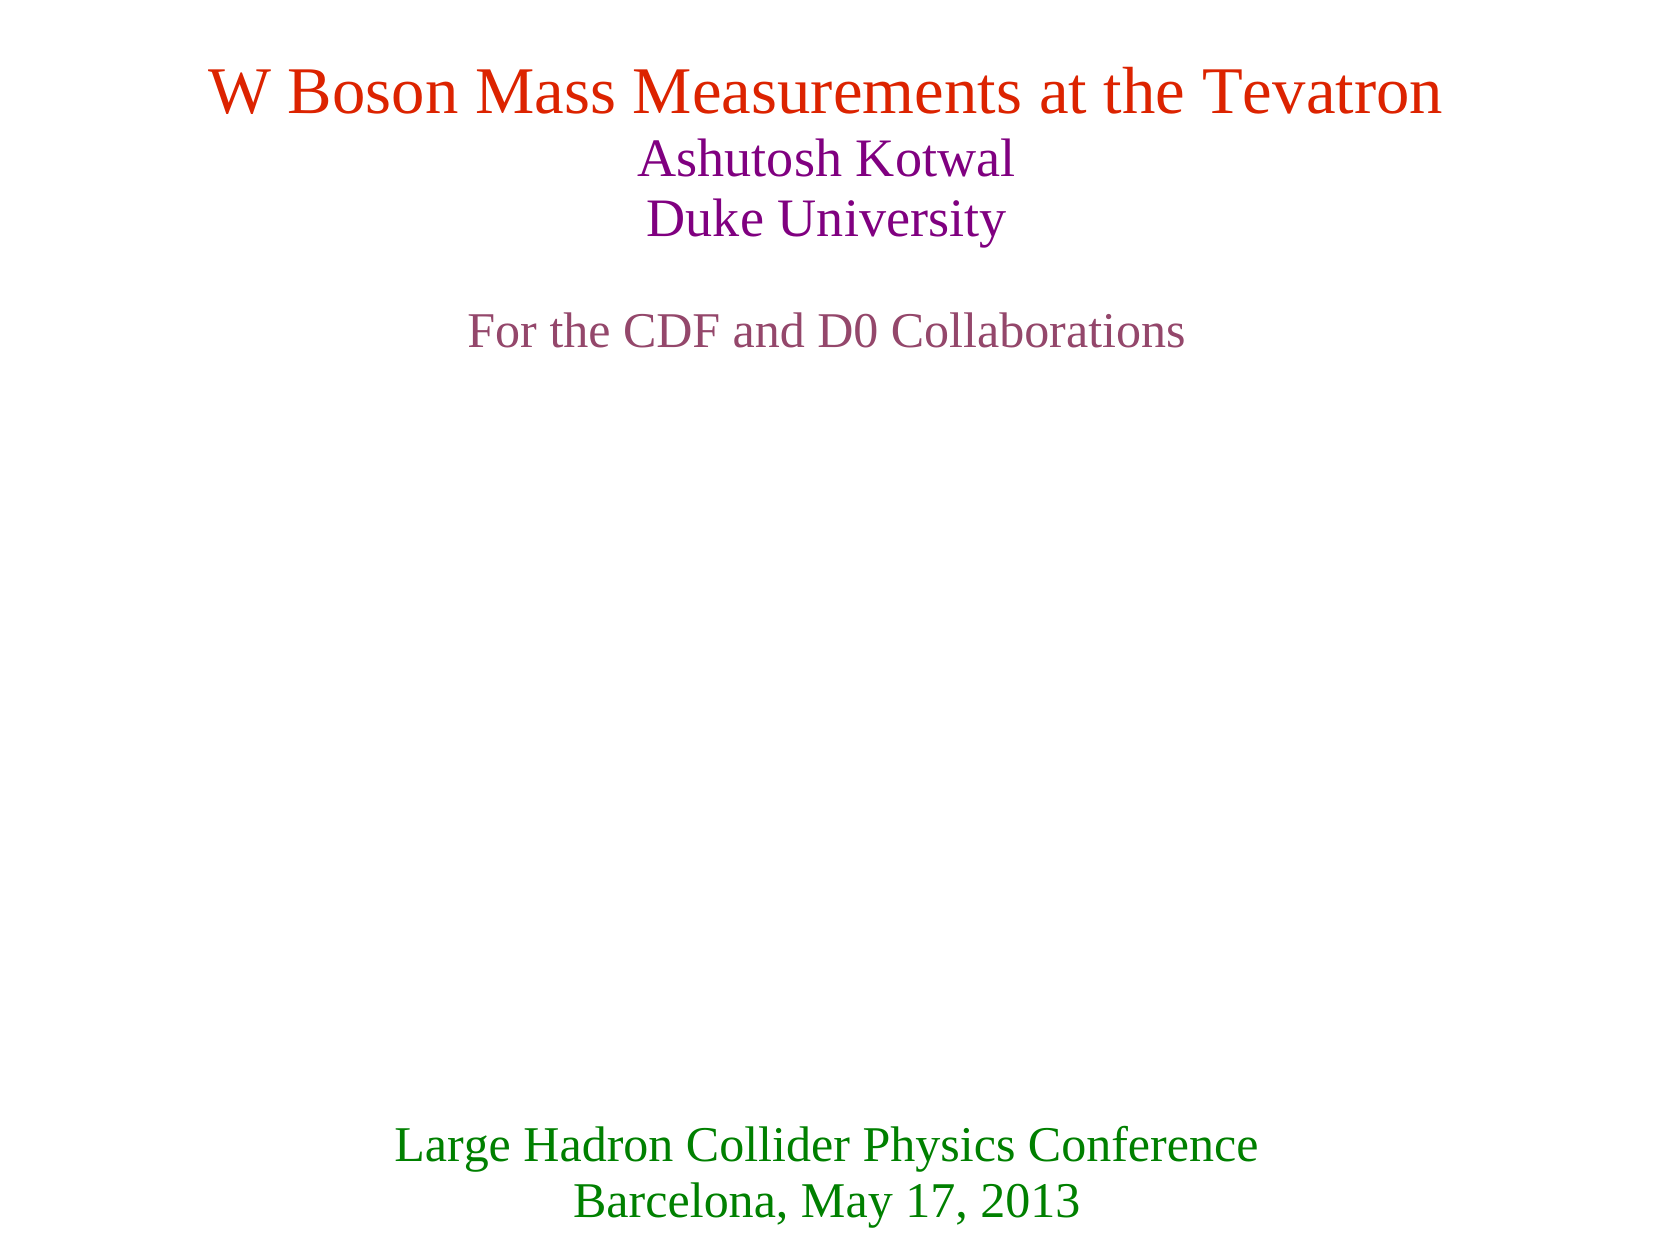

# W Boson Mass Measurements at the Tevatron Ashutosh Kotwal Duke University
For the CDF and D0 Collaborations
Large Hadron Collider Physics Conference
Barcelona, May 17, 2013